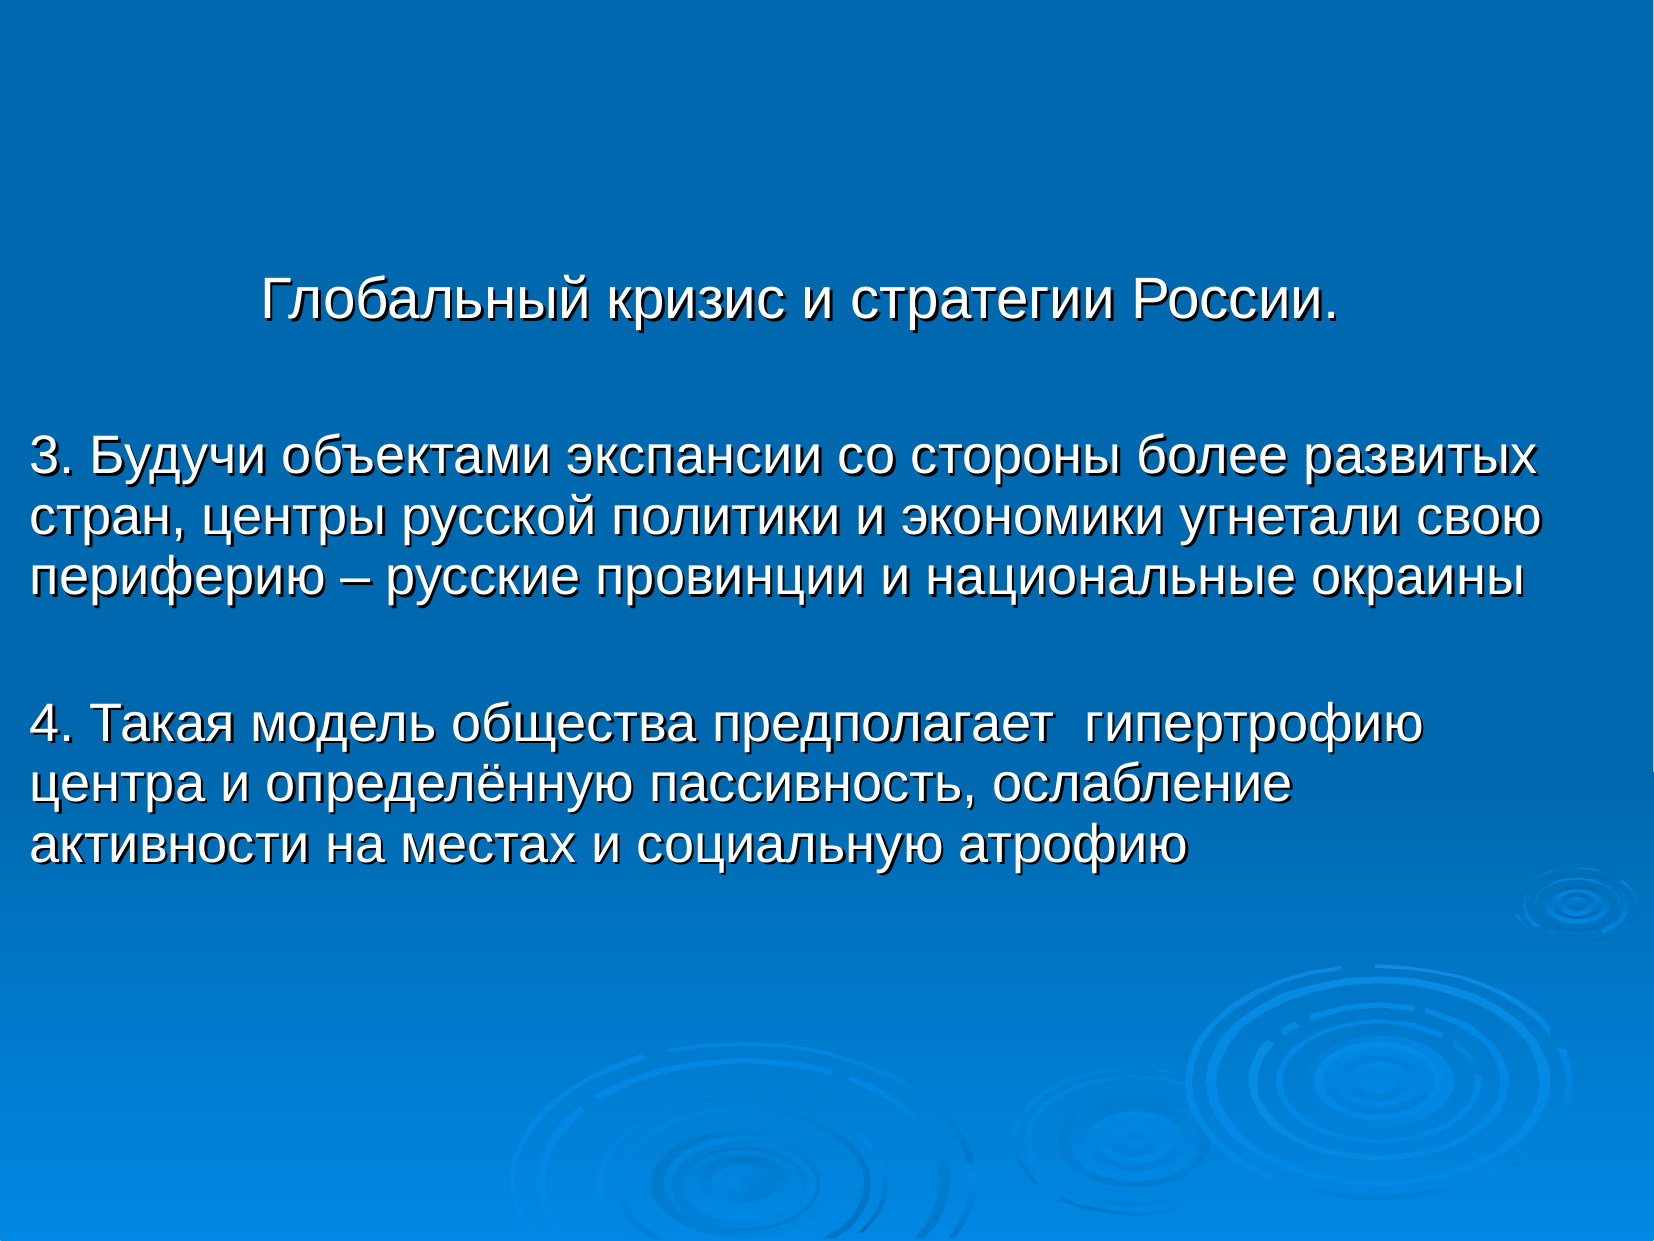

# Глобальный кризис и стратегии России.
3. Будучи объектами экспансии со стороны более развитых стран, центры русской политики и экономики угнетали свою периферию – русские провинции и национальные окраины
4. Такая модель общества предполагает гипертрофию центра и определённую пассивность, ослабление активности на местах и социальную атрофию